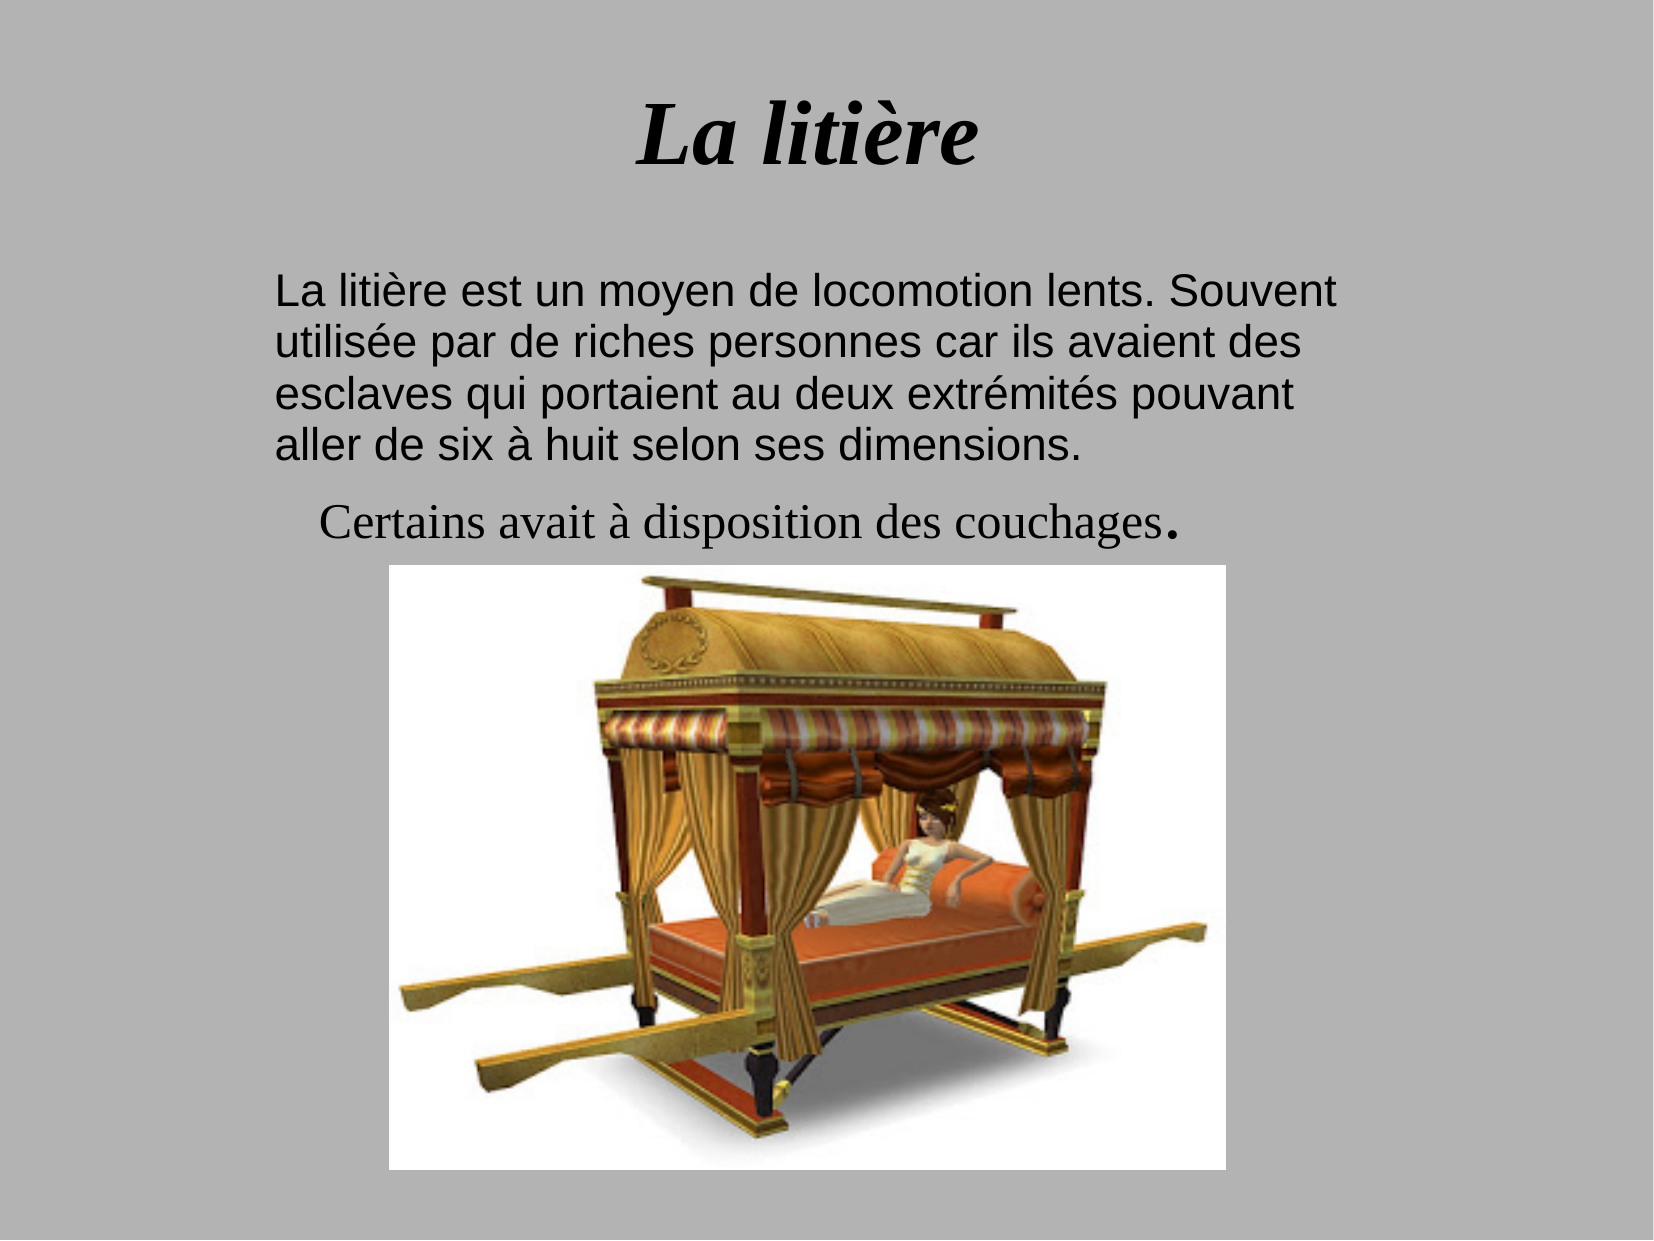

La litière
La litière est un moyen de locomotion lents. Souvent utilisée par de riches personnes car ils avaient des esclaves qui portaient au deux extrémités pouvant aller de six à huit selon ses dimensions.
Certains avait à disposition des couchages.